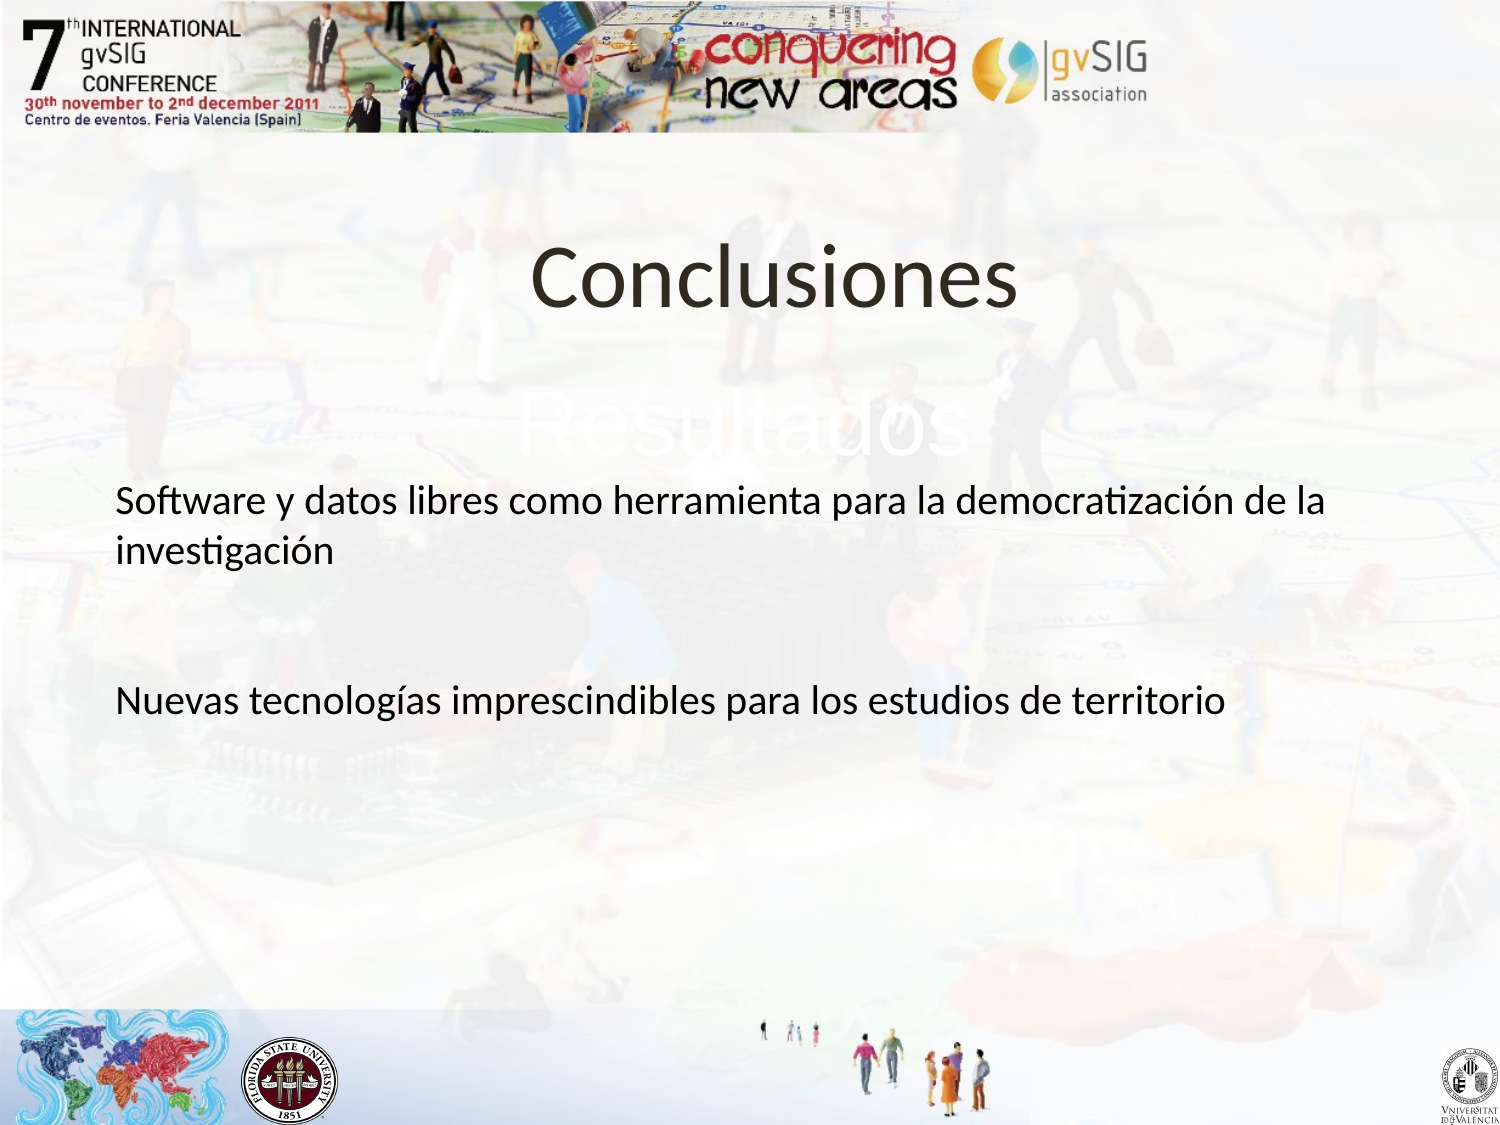

# Conclusiones
Resultados
Software y datos libres como herramienta para la democratización de la investigación
Nuevas tecnologías imprescindibles para los estudios de territorio